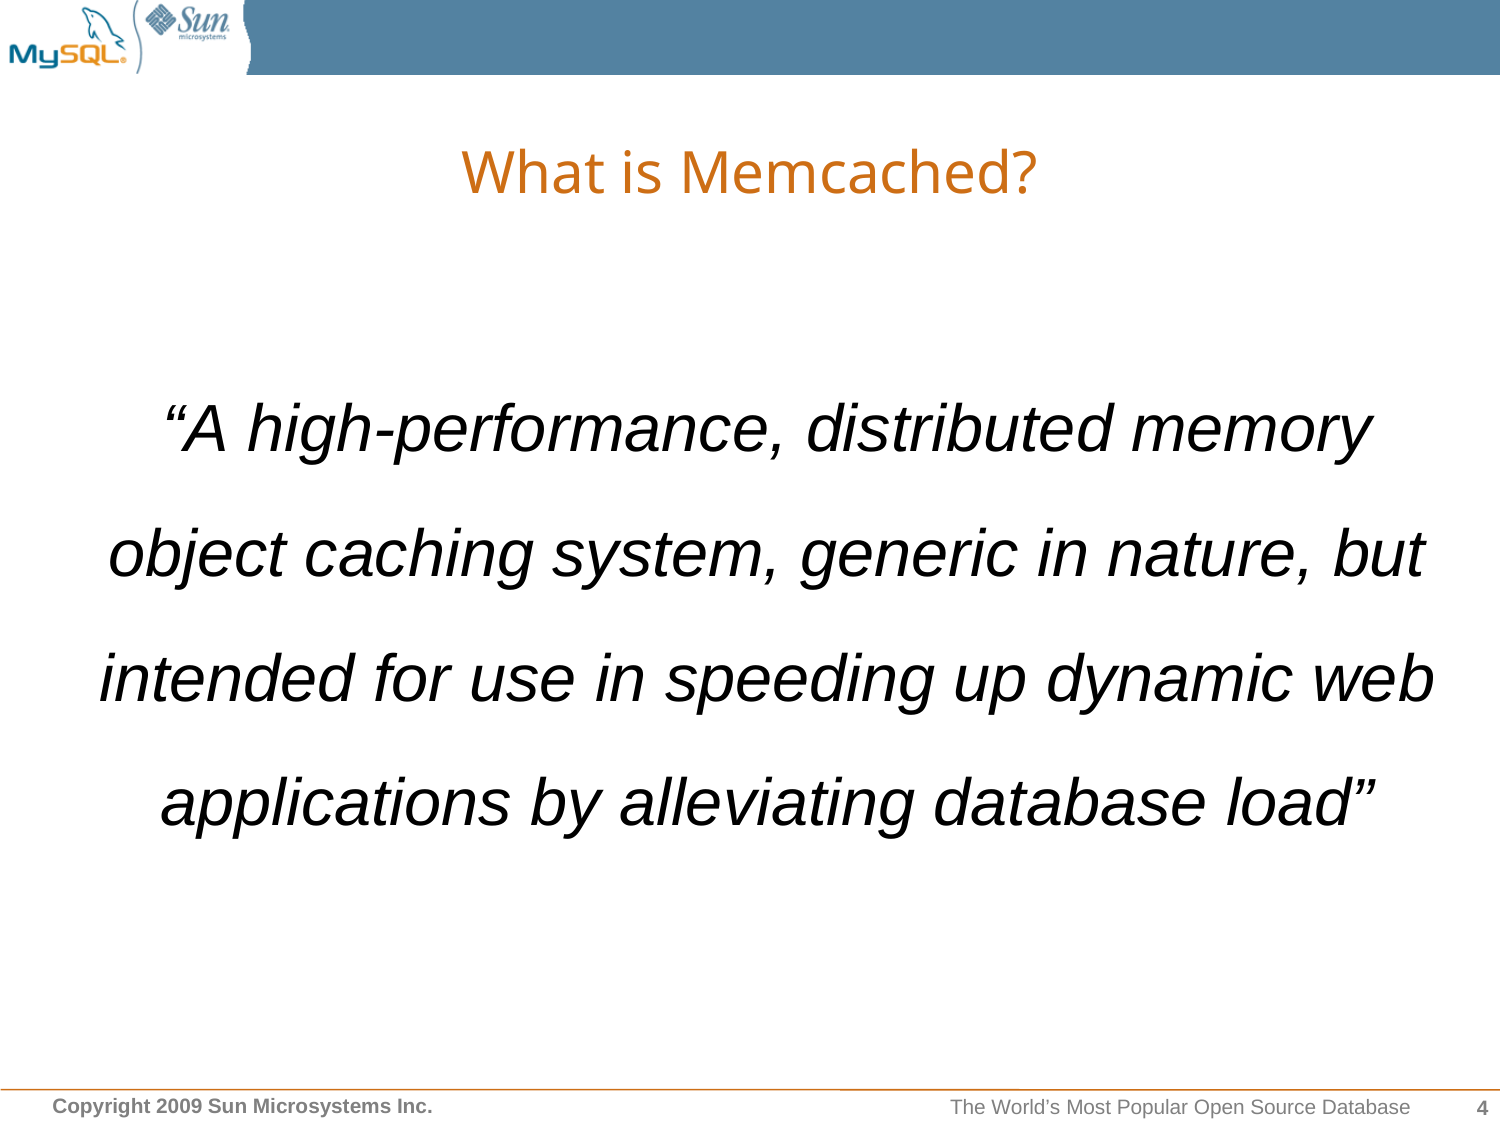

# What is Memcached?
“A high-performance, distributed memory
object caching system, generic in nature, but
intended for use in speeding up dynamic web
applications by alleviating database load”